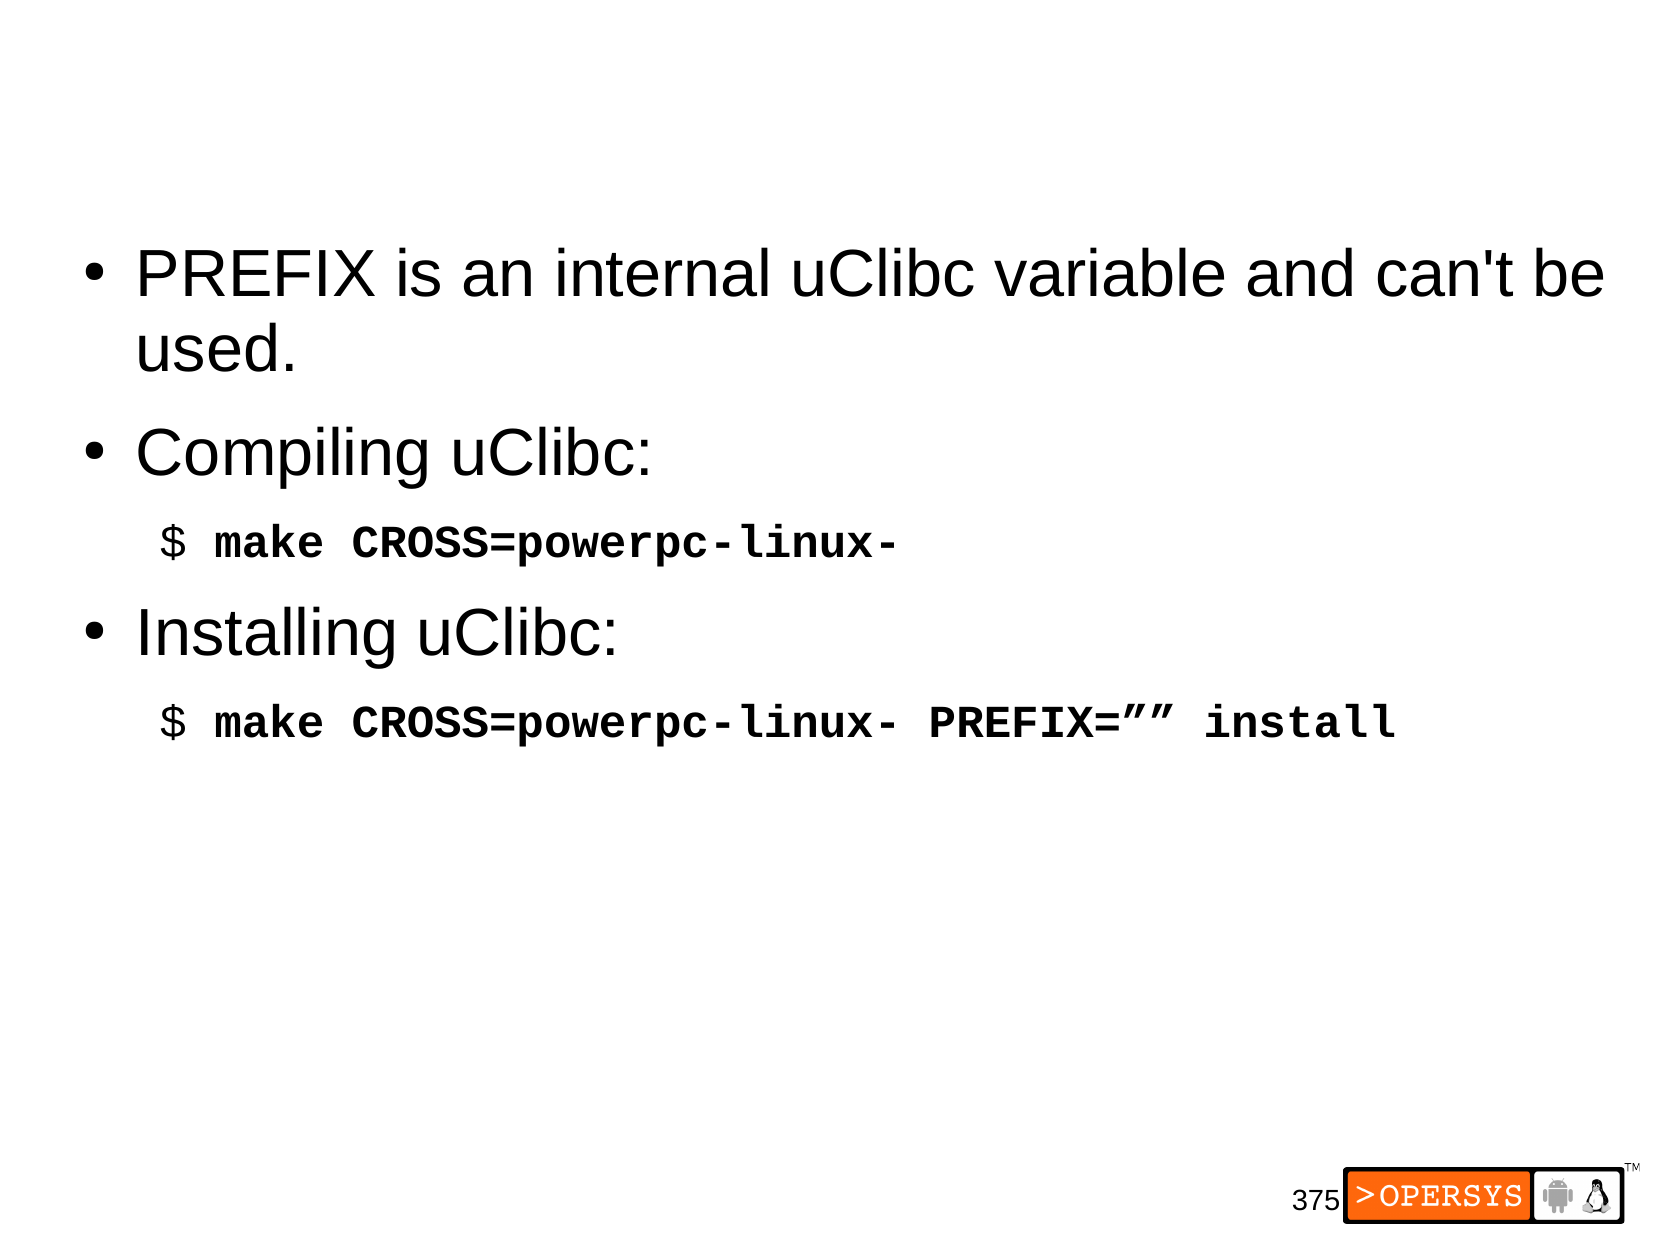

# PREFIX is an internal uClibc variable and can't be used.
Compiling uClibc:
$ make CROSS=powerpc-linux-
Installing uClibc:
$ make CROSS=powerpc-linux- PREFIX=”” install